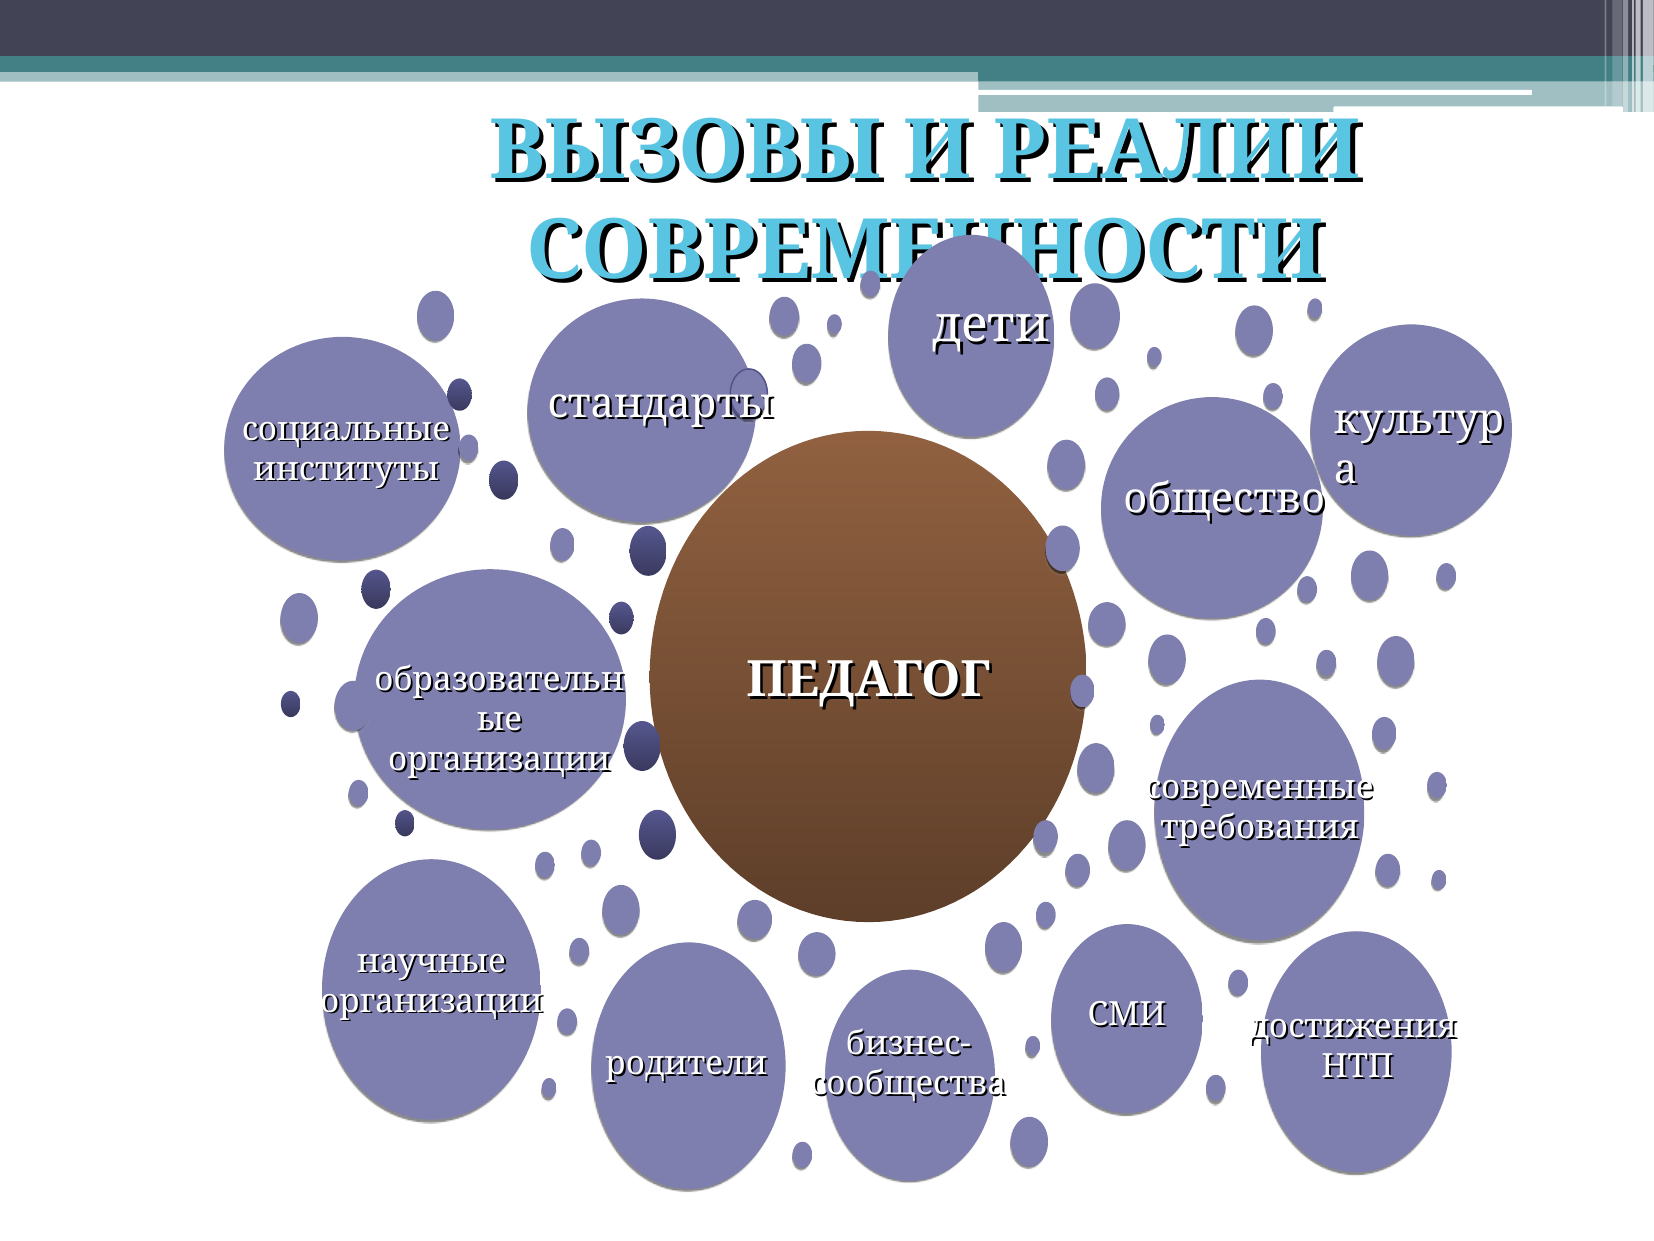

ВЫЗОВЫ И РЕАЛИИ СОВРЕМЕННОСТИ
дети
культура
социальные институты
стандарты
ПЕДАГОГ
общество
образовательные организации
современные требования
научные организации
СМИ
бизнес-
сообщества
достижения
НТП
родители